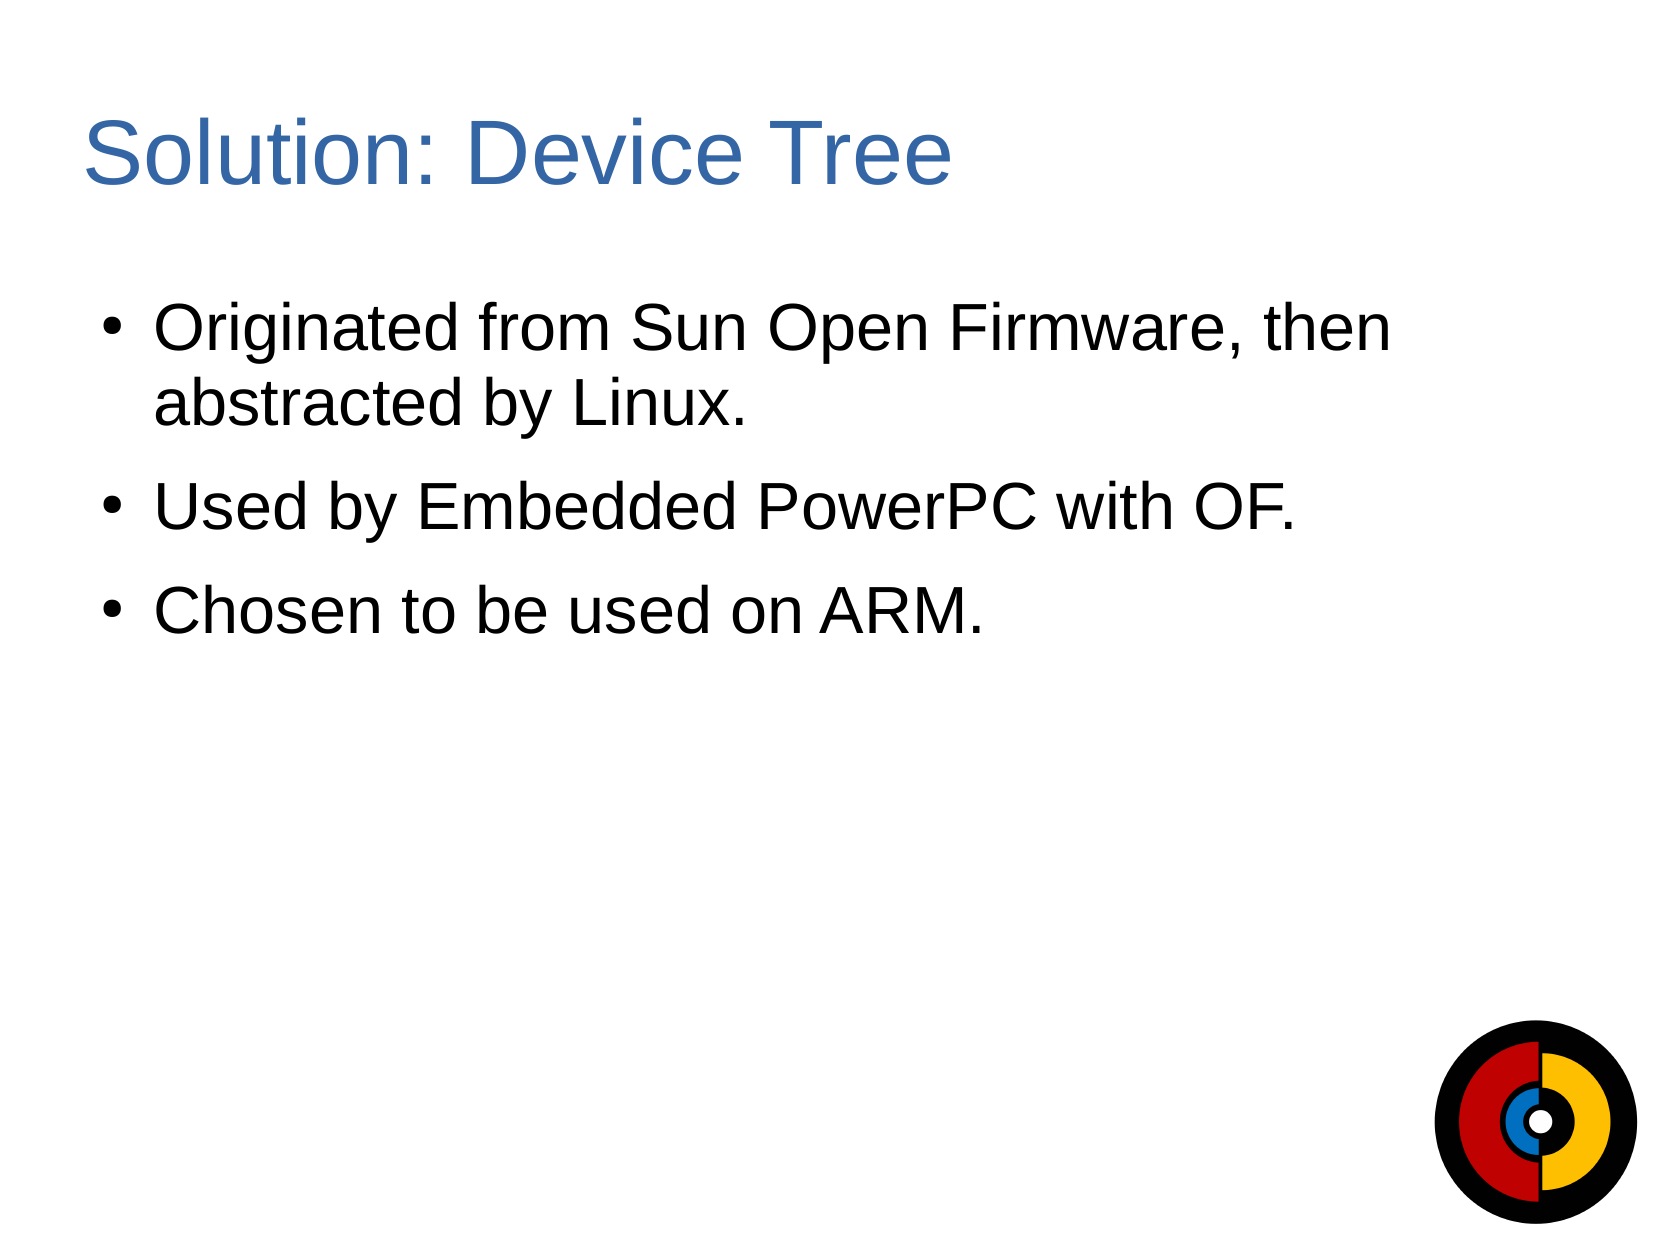

# Solution: Device Tree
Originated from Sun Open Firmware, then abstracted by Linux.
Used by Embedded PowerPC with OF.
Chosen to be used on ARM.